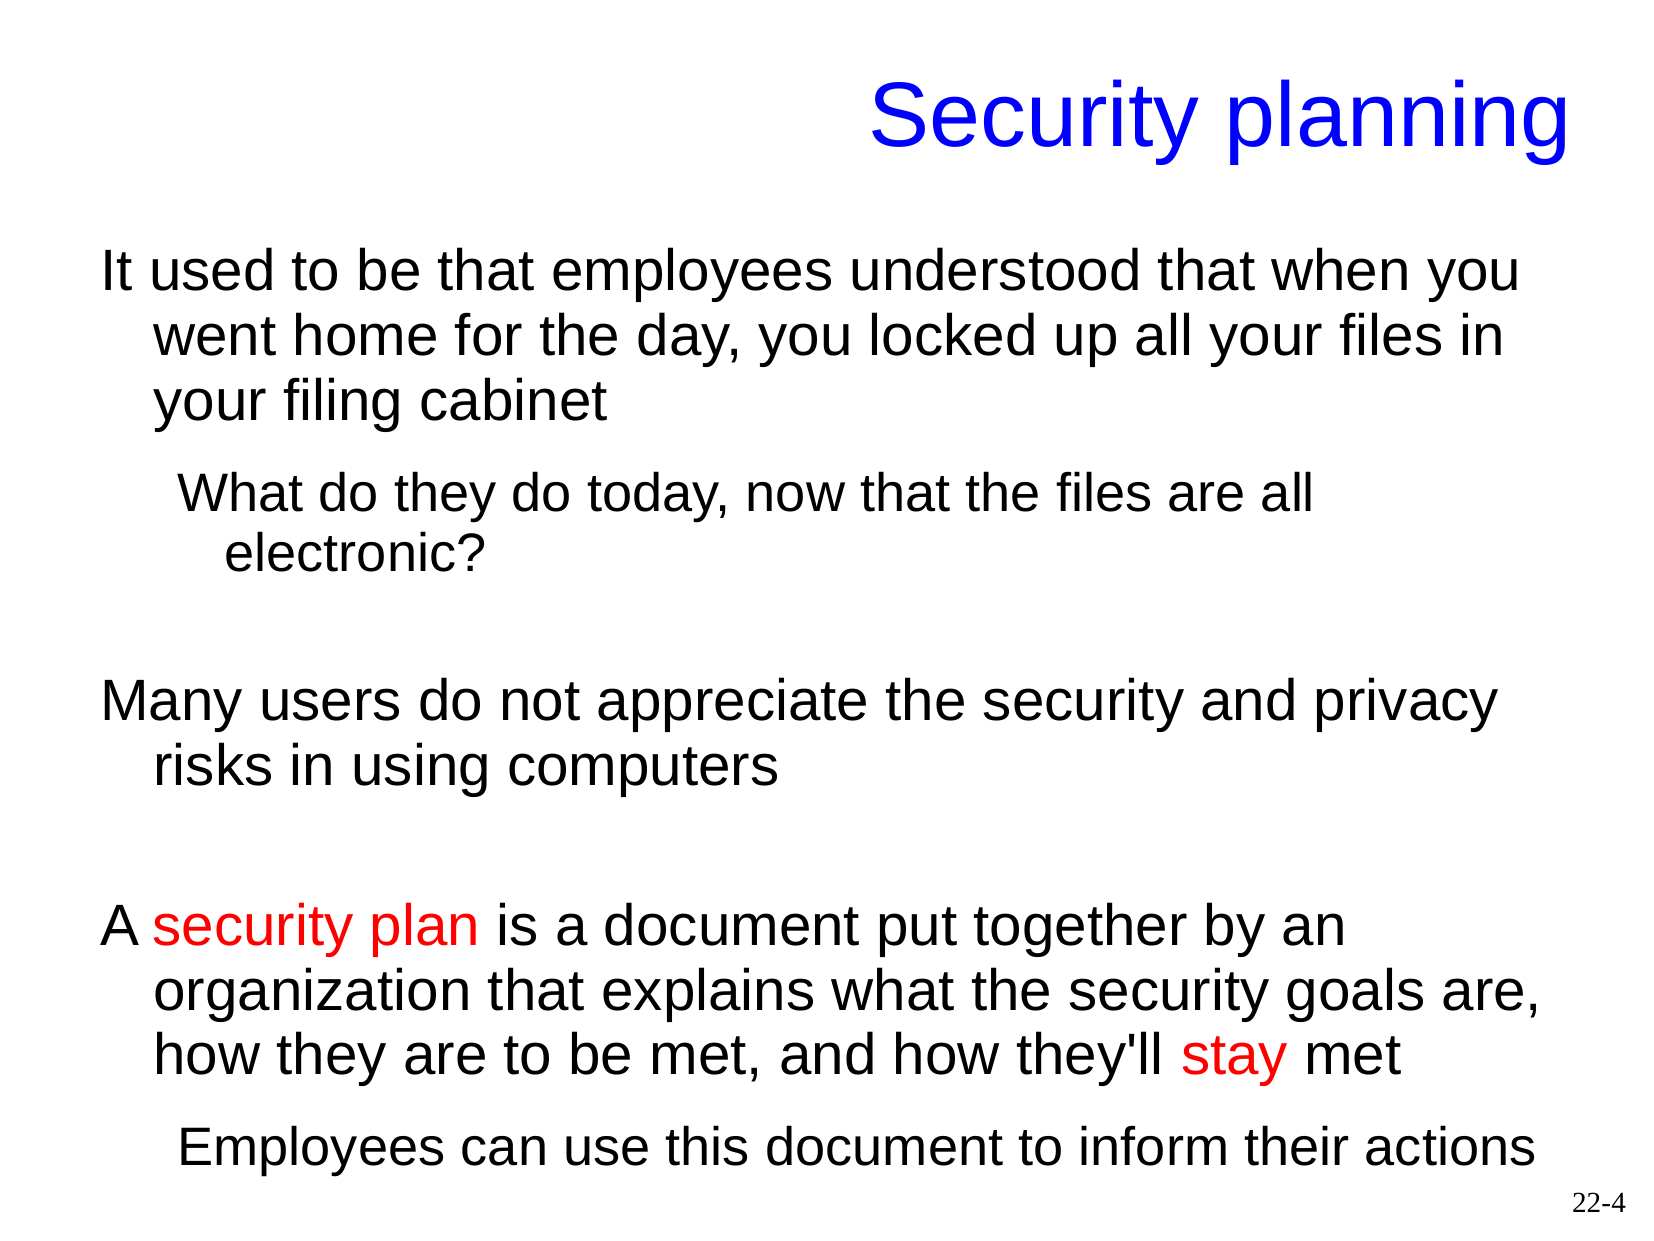

# Security planning
It used to be that employees understood that when you went home for the day, you locked up all your files in your filing cabinet
What do they do today, now that the files are all electronic?
Many users do not appreciate the security and privacy risks in using computers
A security plan is a document put together by an organization that explains what the security goals are, how they are to be met, and how they'll stay met
Employees can use this document to inform their actions